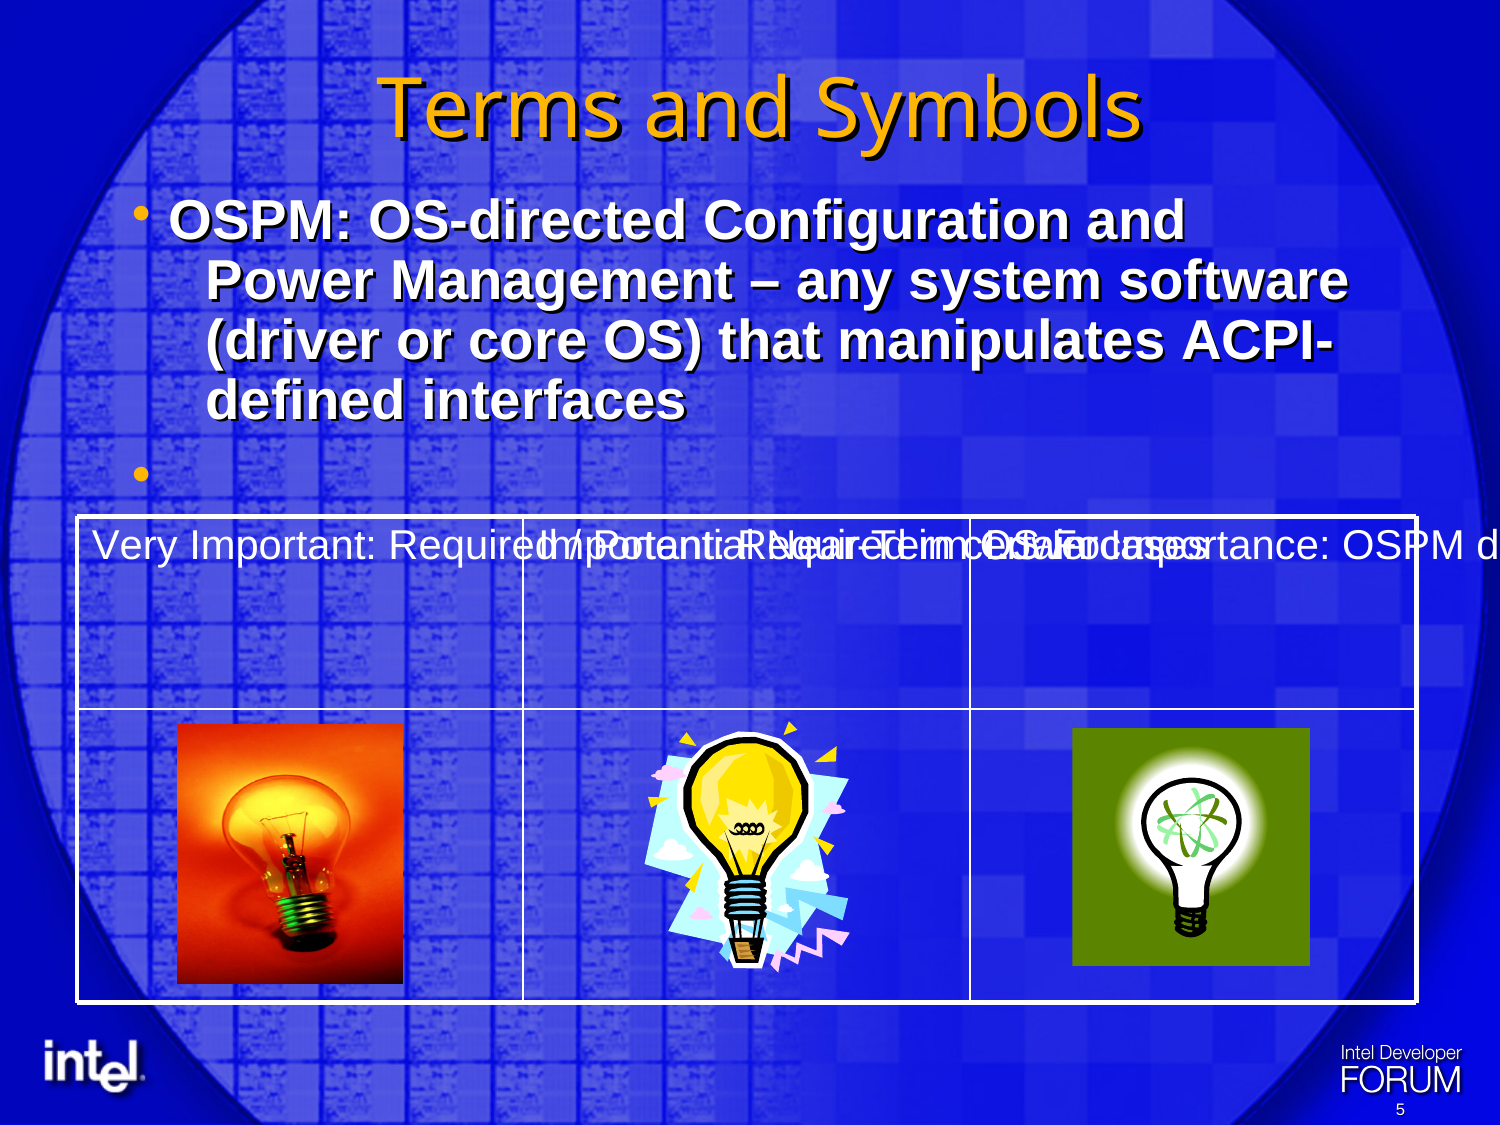

# Terms and Symbols
OSPM: OS-directed Configuration and Power Management – any system software (driver or core OS) that manipulates ACPI-defined interfaces
Very Important: Required / Potential Near-Term OS Focus
Important: Required in certain cases
Lower Importance: OSPM development may be needed